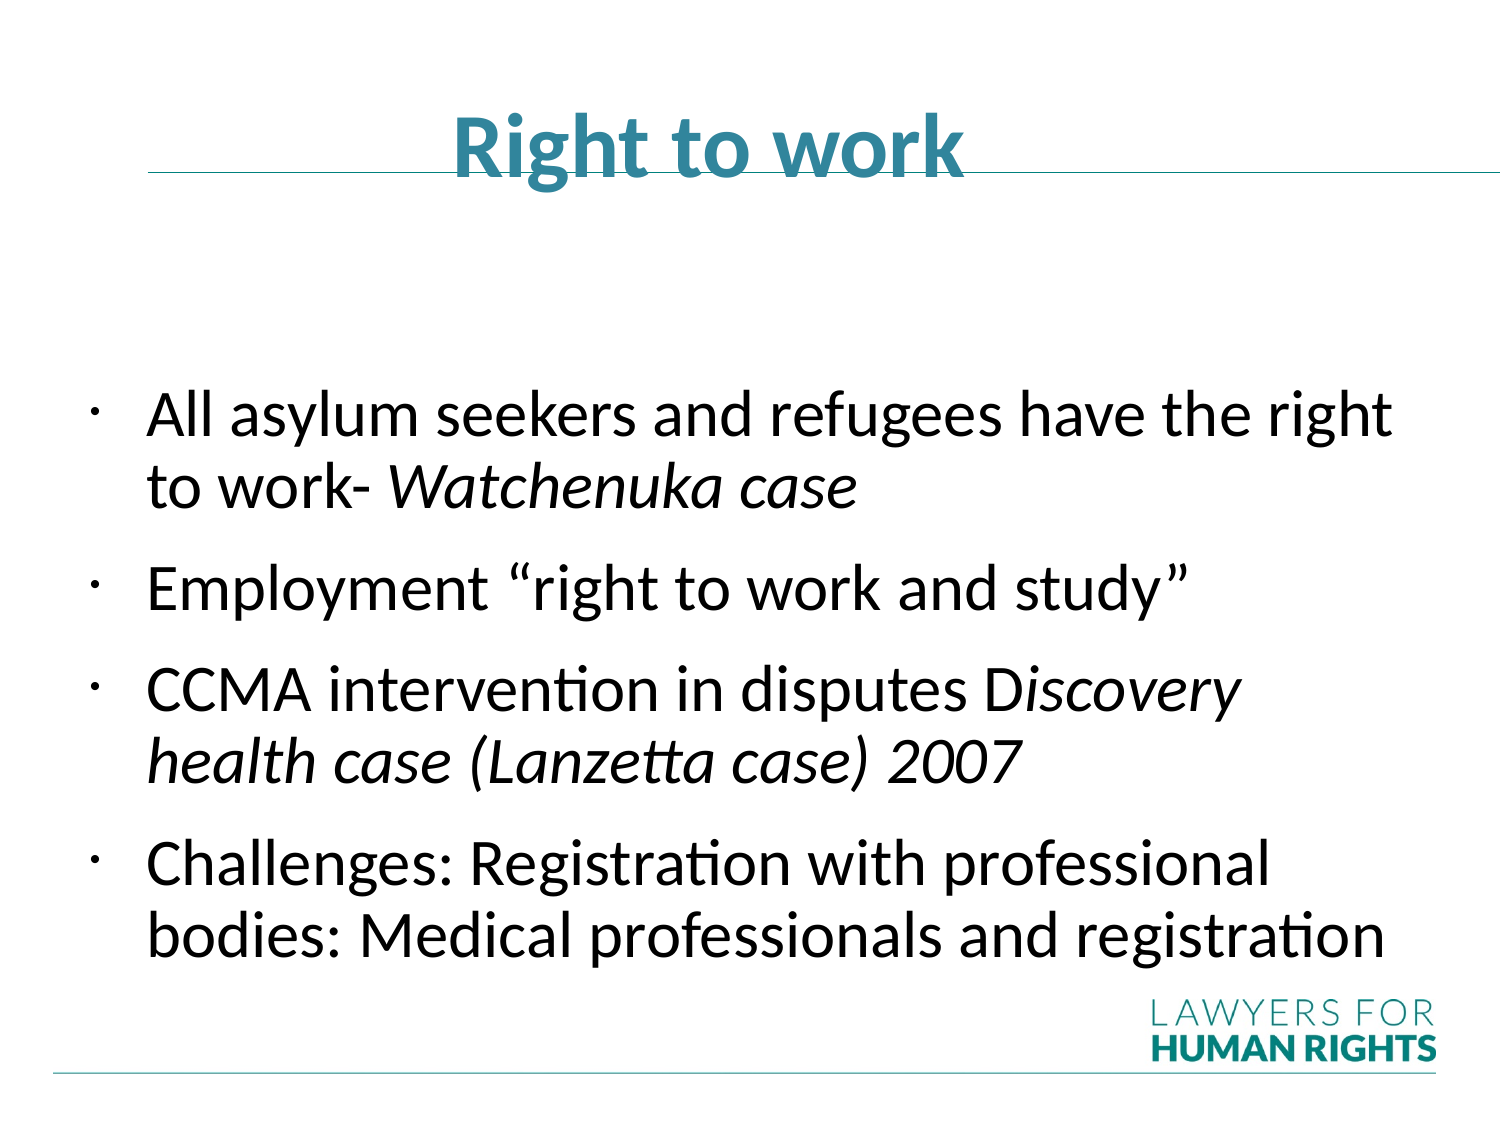

# Right to work
All asylum seekers and refugees have the right to work- Watchenuka case
Employment “right to work and study”
CCMA intervention in disputes Discovery health case (Lanzetta case) 2007
Challenges: Registration with professional bodies: Medical professionals and registration